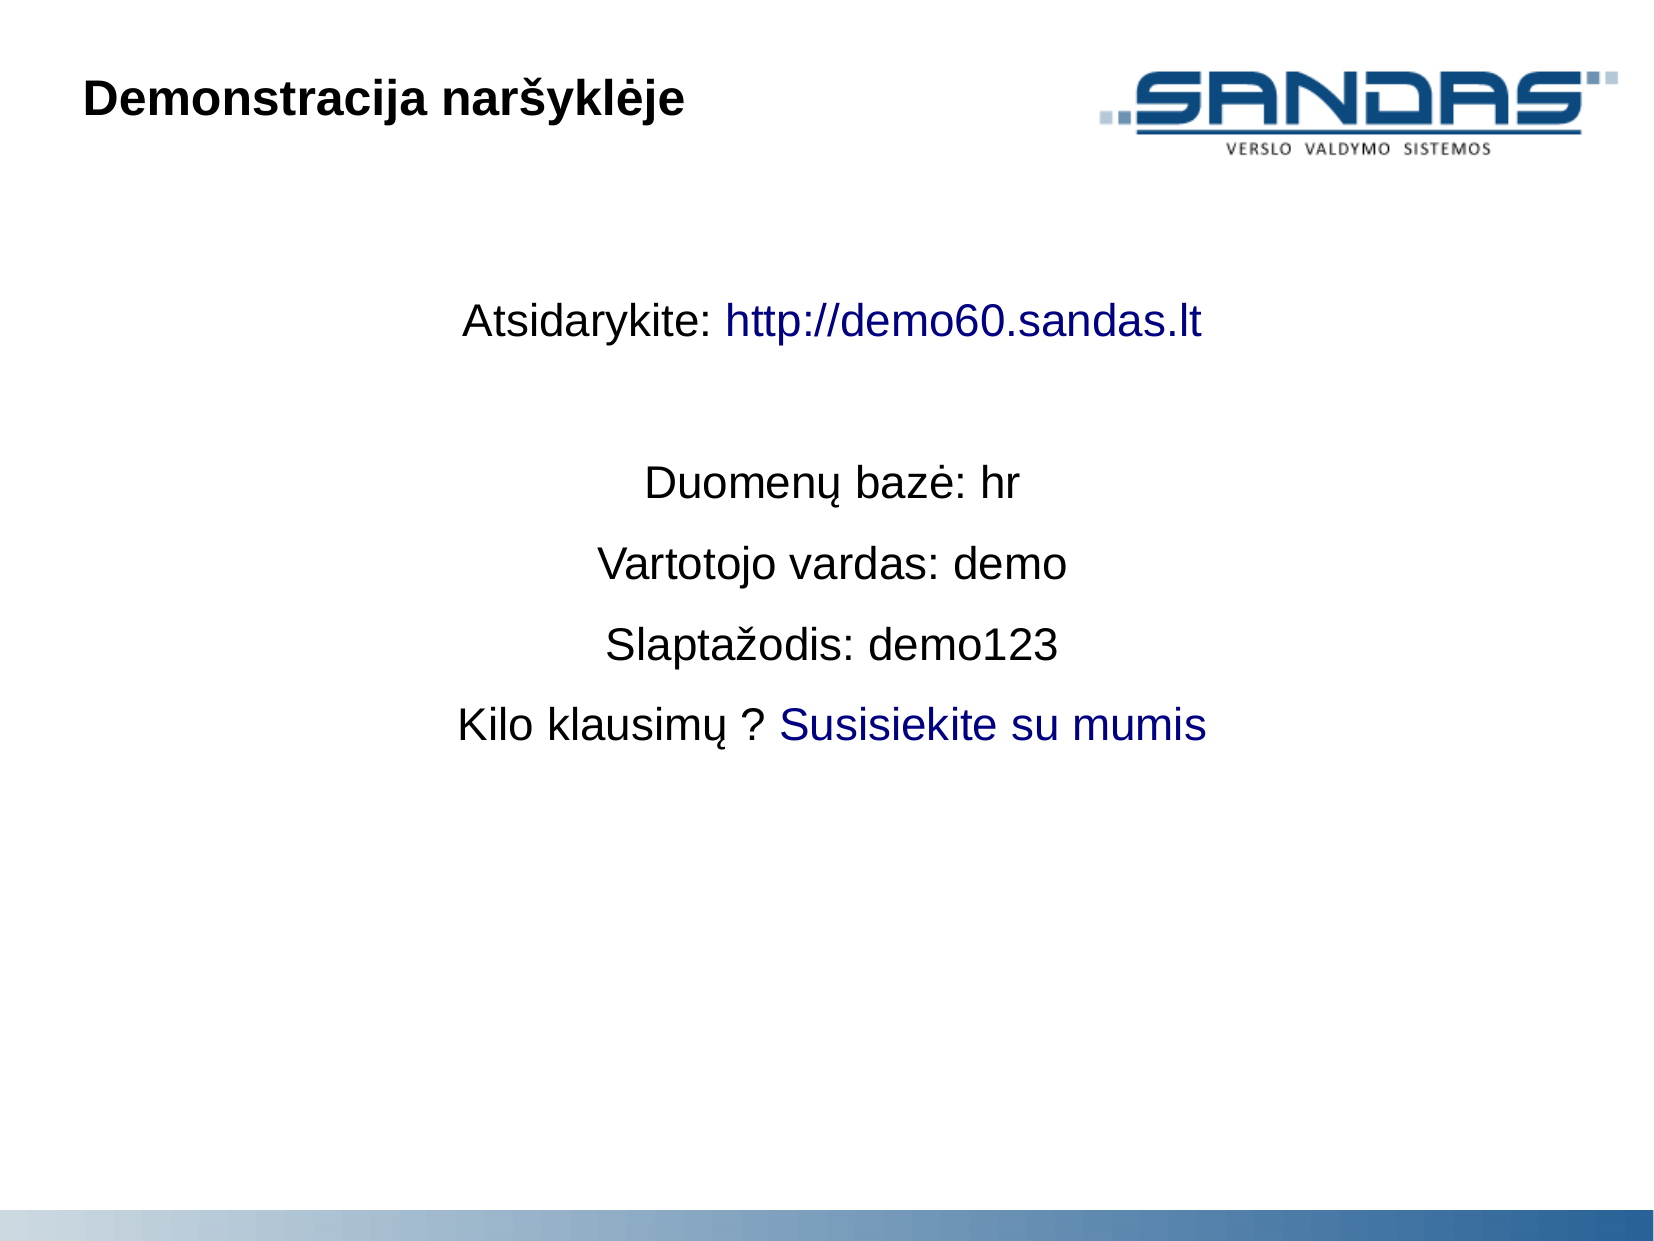

# Demonstracija naršyklėje
Atsidarykite: http://demo60.sandas.lt
Duomenų bazė: hr
Vartotojo vardas: demo
Slaptažodis: demo123
Kilo klausimų ? Susisiekite su mumis